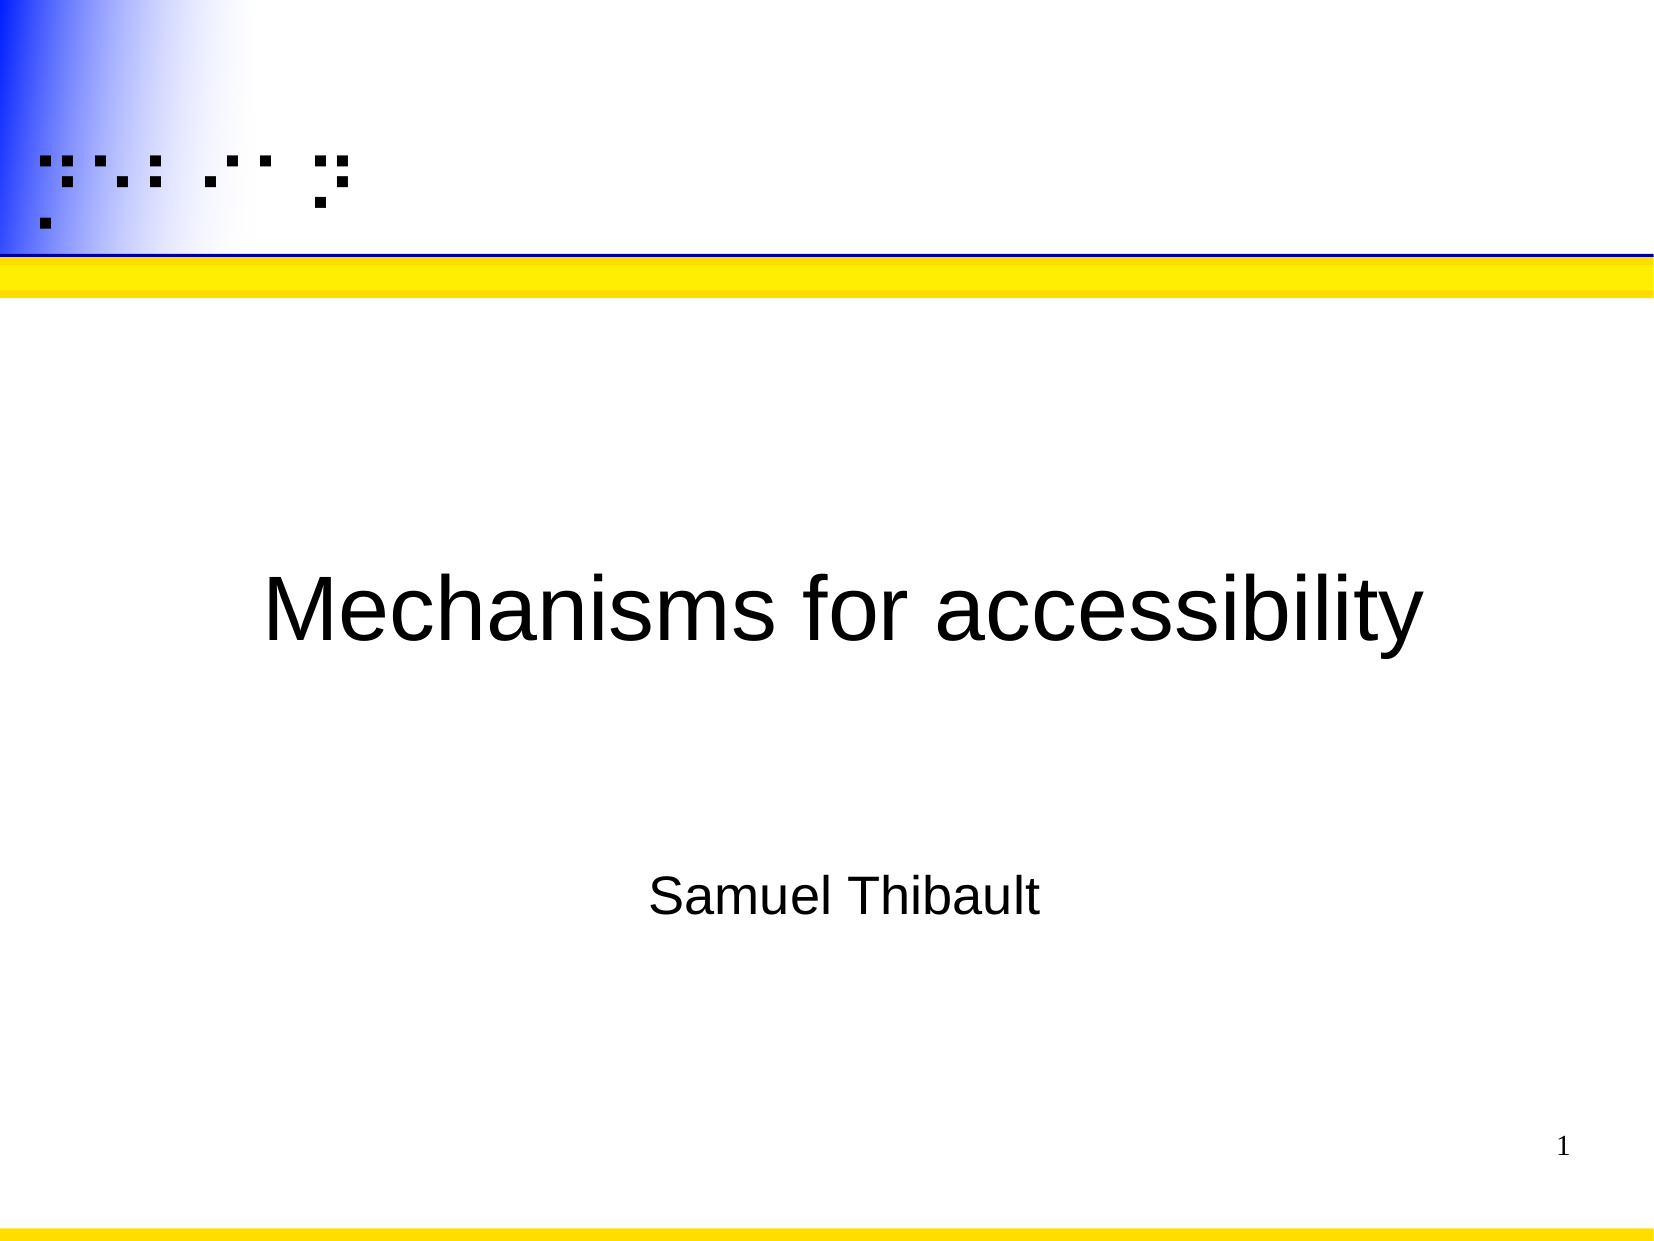

#
Mechanisms for accessibility
Samuel Thibault
1